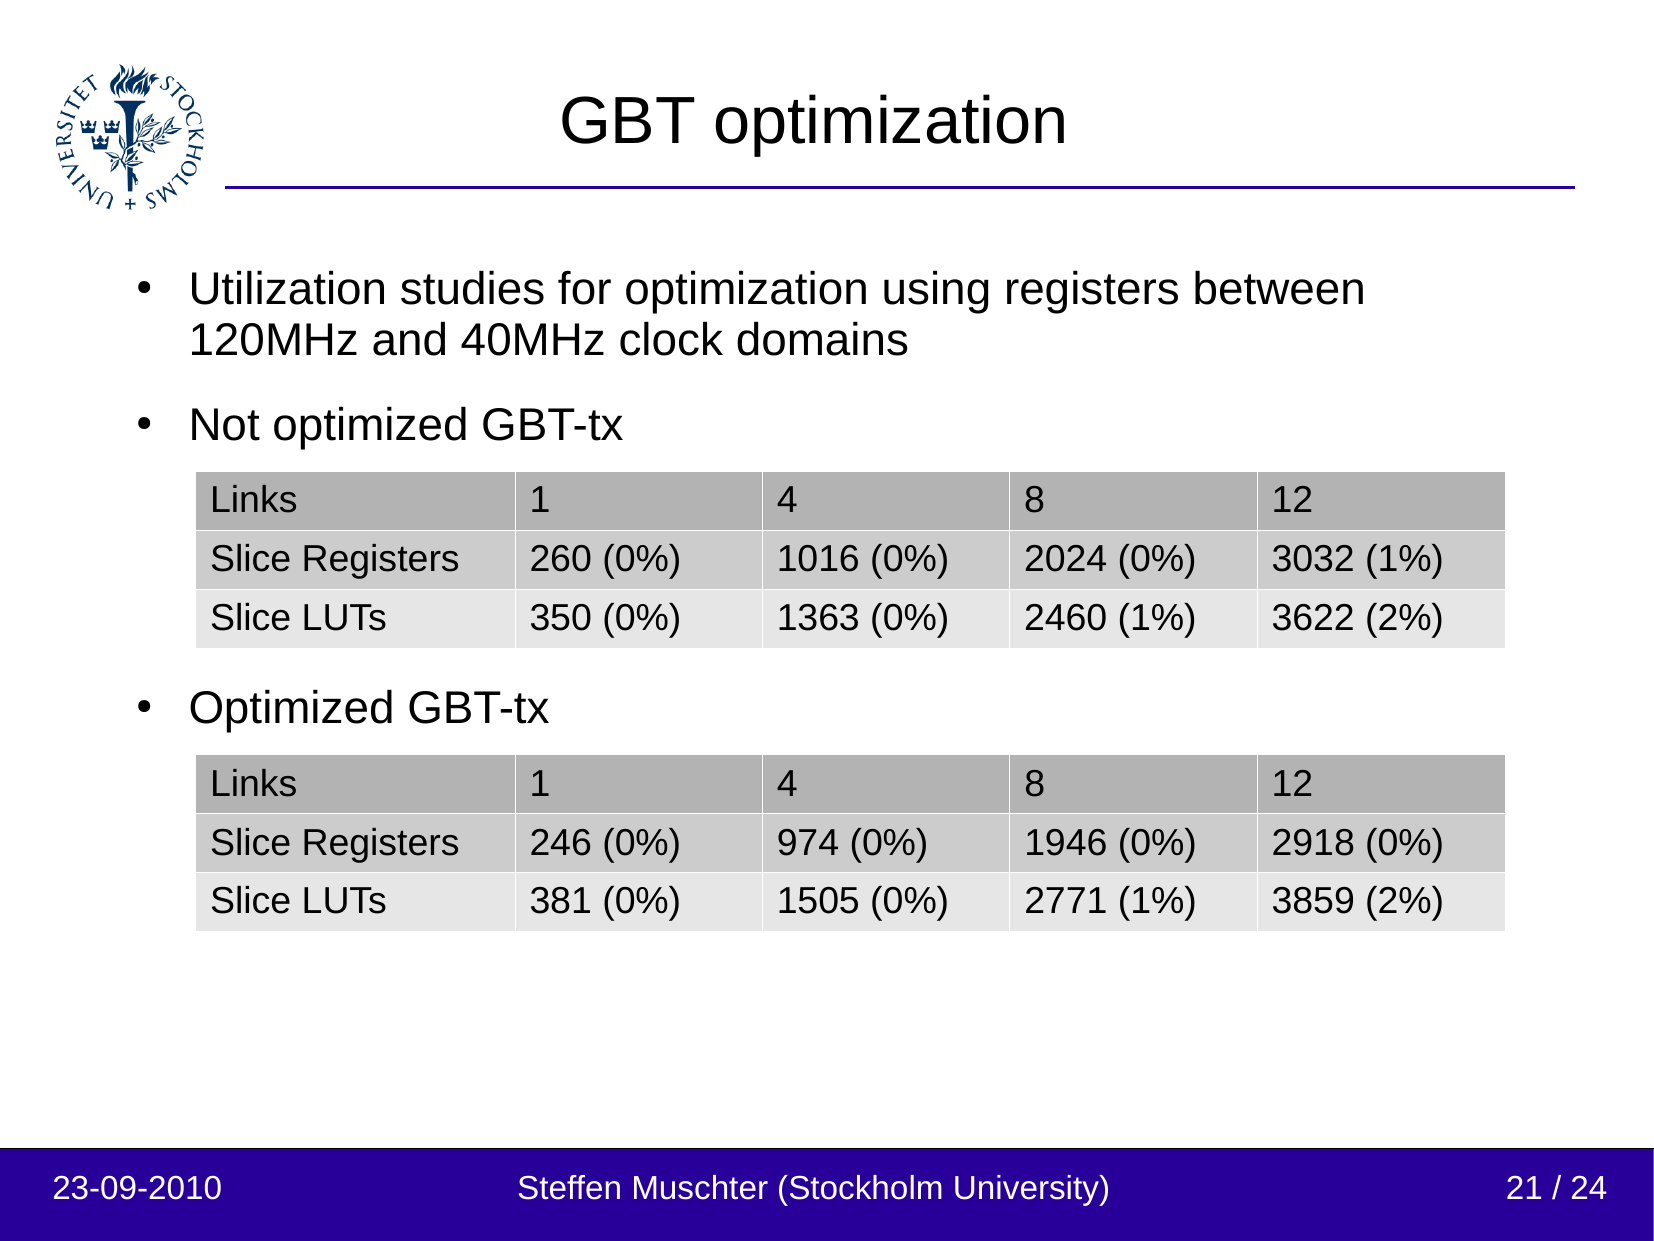

GBT optimization
Utilization studies for optimization using registers between
120MHz and 40MHz clock domains
Not optimized GBT-tx
| Links | 1 | 4 | 8 | 12 |
| --- | --- | --- | --- | --- |
| Slice Registers | 260 (0%) | 1016 (0%) | 2024 (0%) | 3032 (1%) |
| Slice LUTs | 350 (0%) | 1363 (0%) | 2460 (1%) | 3622 (2%) |
Optimized GBT-tx
| Links | 1 | 4 | 8 | 12 |
| --- | --- | --- | --- | --- |
| Slice Registers | 246 (0%) | 974 (0%) | 1946 (0%) | 2918 (0%) |
| Slice LUTs | 381 (0%) | 1505 (0%) | 2771 (1%) | 3859 (2%) |
21 / 24